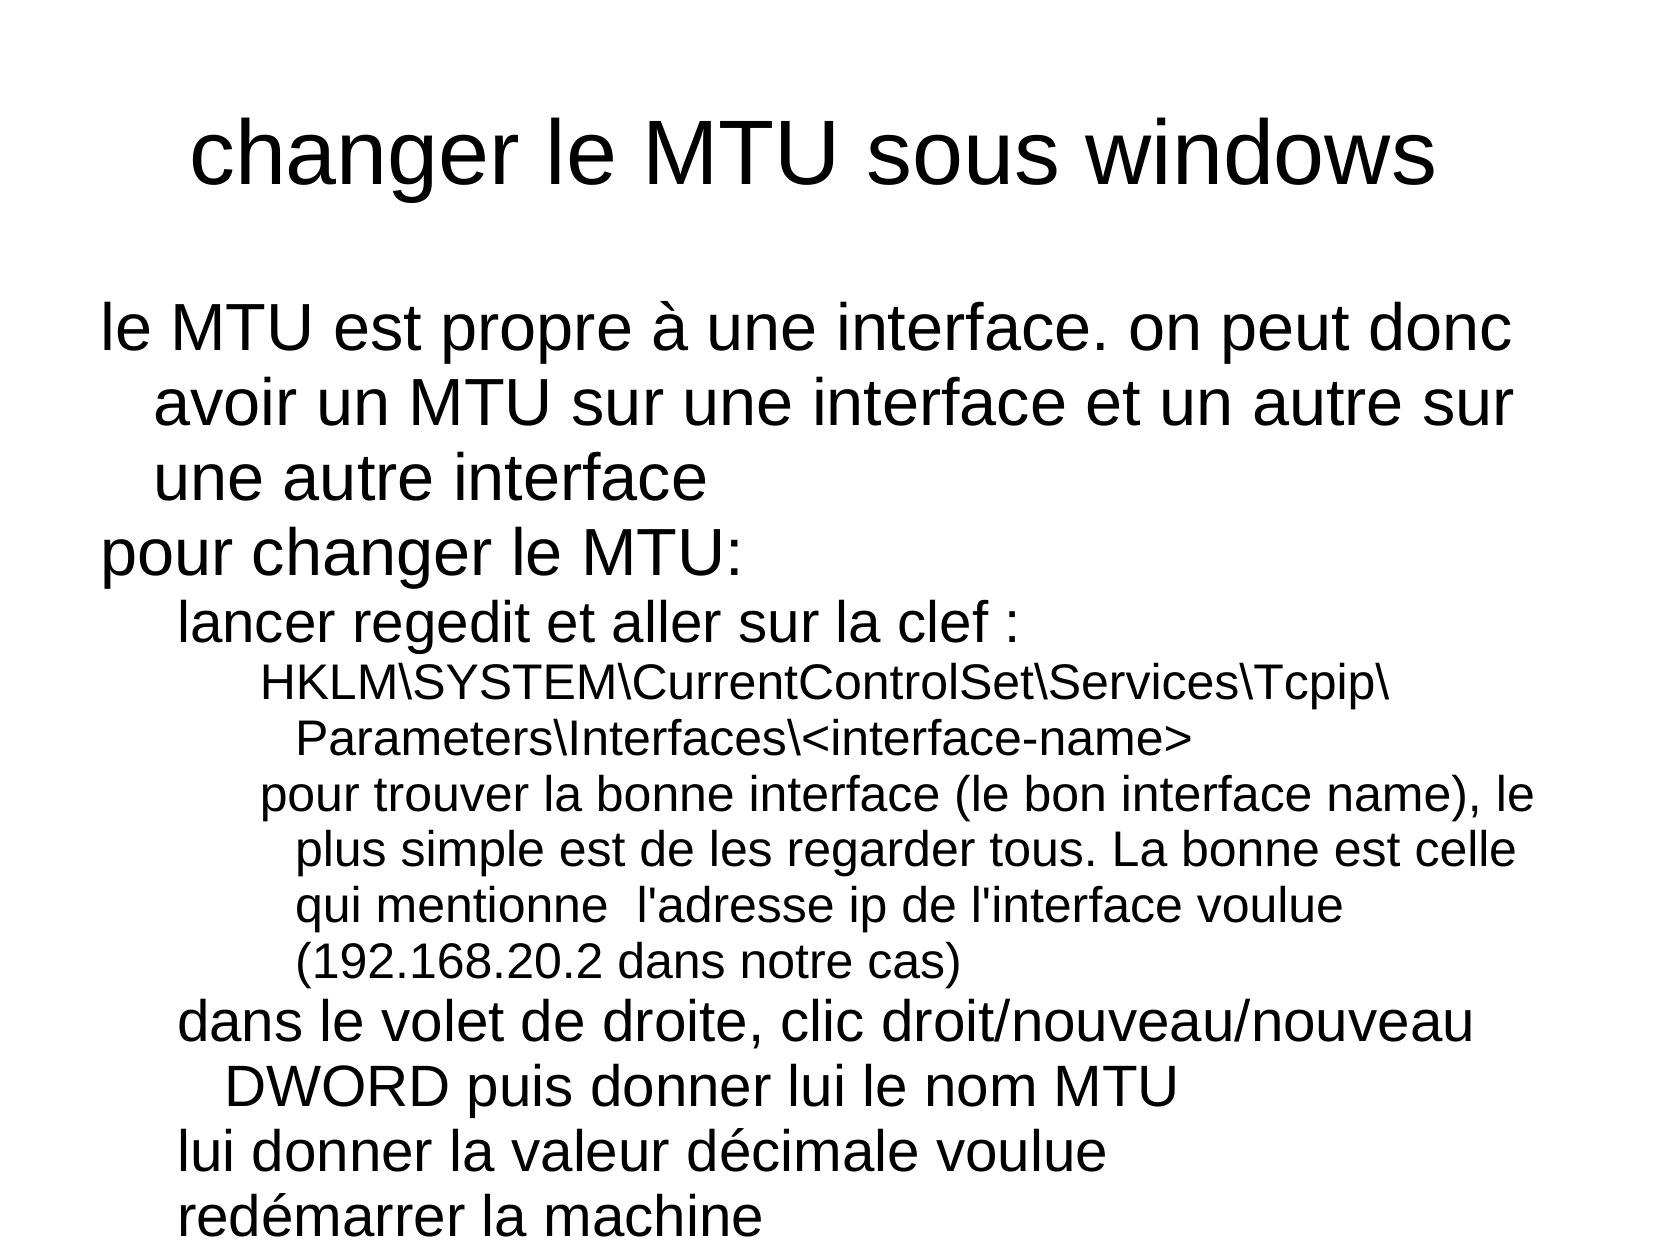

# changer le MTU sous windows
le MTU est propre à une interface. on peut donc avoir un MTU sur une interface et un autre sur une autre interface
pour changer le MTU:
lancer regedit et aller sur la clef :
HKLM\SYSTEM\CurrentControlSet\Services\Tcpip\Parameters\Interfaces\<interface-name>
pour trouver la bonne interface (le bon interface name), le plus simple est de les regarder tous. La bonne est celle qui mentionne l'adresse ip de l'interface voulue (192.168.20.2 dans notre cas)
dans le volet de droite, clic droit/nouveau/nouveau DWORD puis donner lui le nom MTU
lui donner la valeur décimale voulue
redémarrer la machine